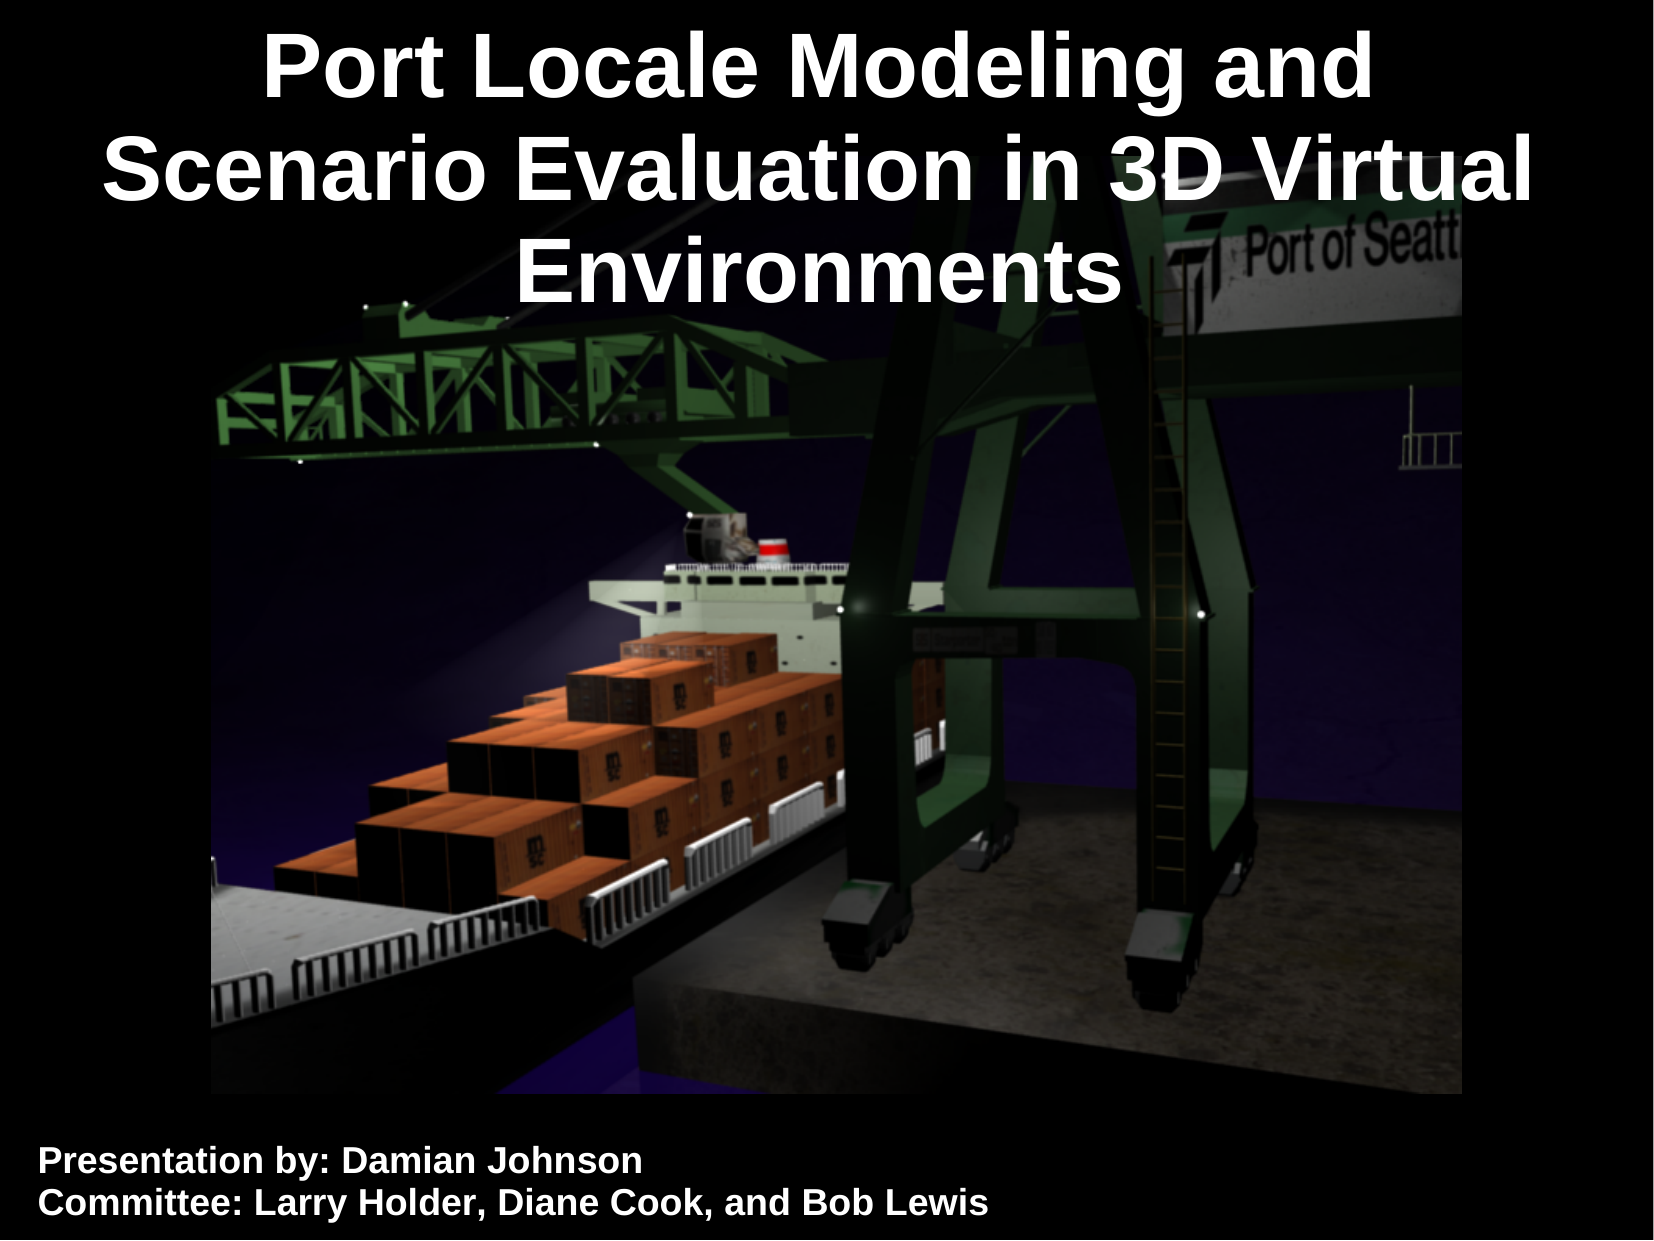

# Port Locale Modeling and Scenario Evaluation in 3D Virtual Environments
Presentation by: Damian Johnson
Committee: Larry Holder, Diane Cook, and Bob Lewis